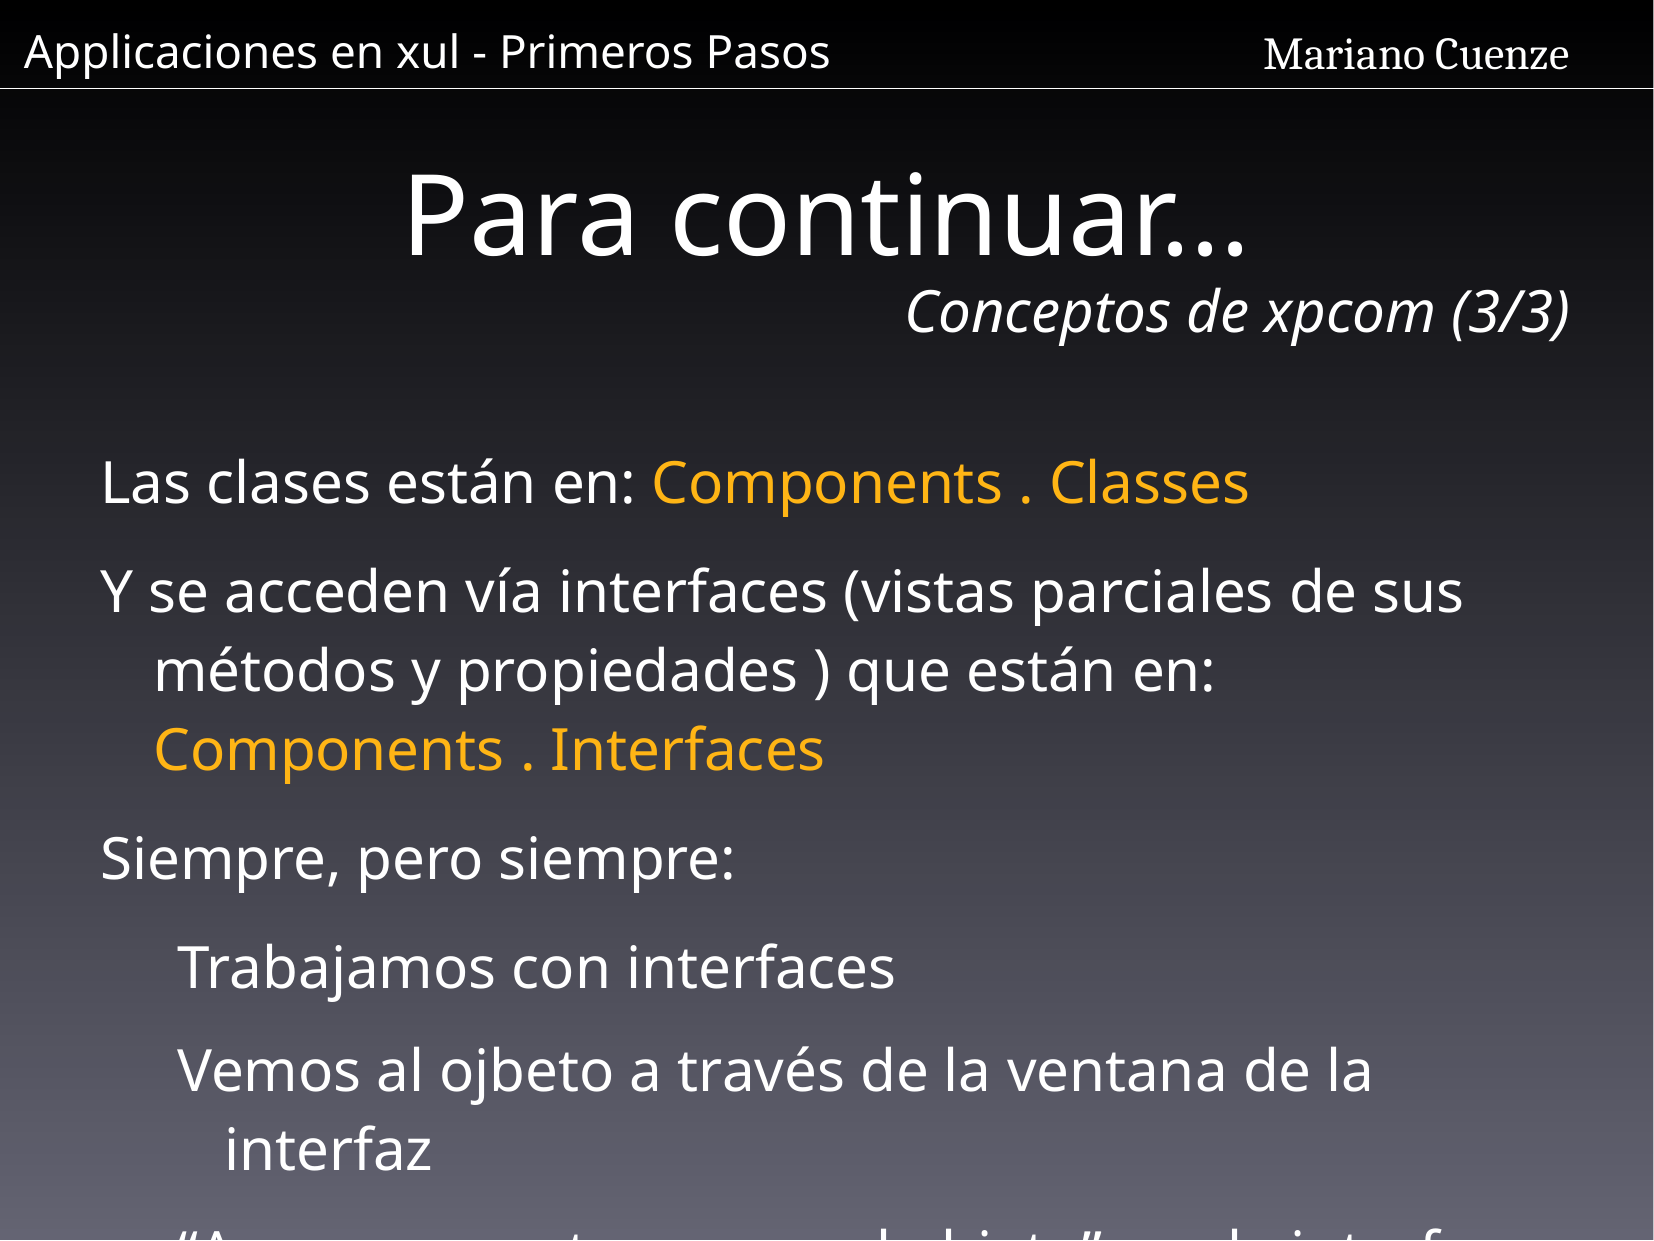

Applicaciones en xul - Primeros Pasos
Mariano Cuenze
# Para continuar...
Conceptos de xpcom (3/3)
Las clases están en: Components . Classes
Y se acceden vía interfaces (vistas parciales de sus métodos y propiedades ) que están en: Components . Interfaces
Siempre, pero siempre:
Trabajamos con interfaces
Vemos al ojbeto a través de la ventana de la interfaz
“Agarramos o tomamos al objeto” por la interfaz o manija.